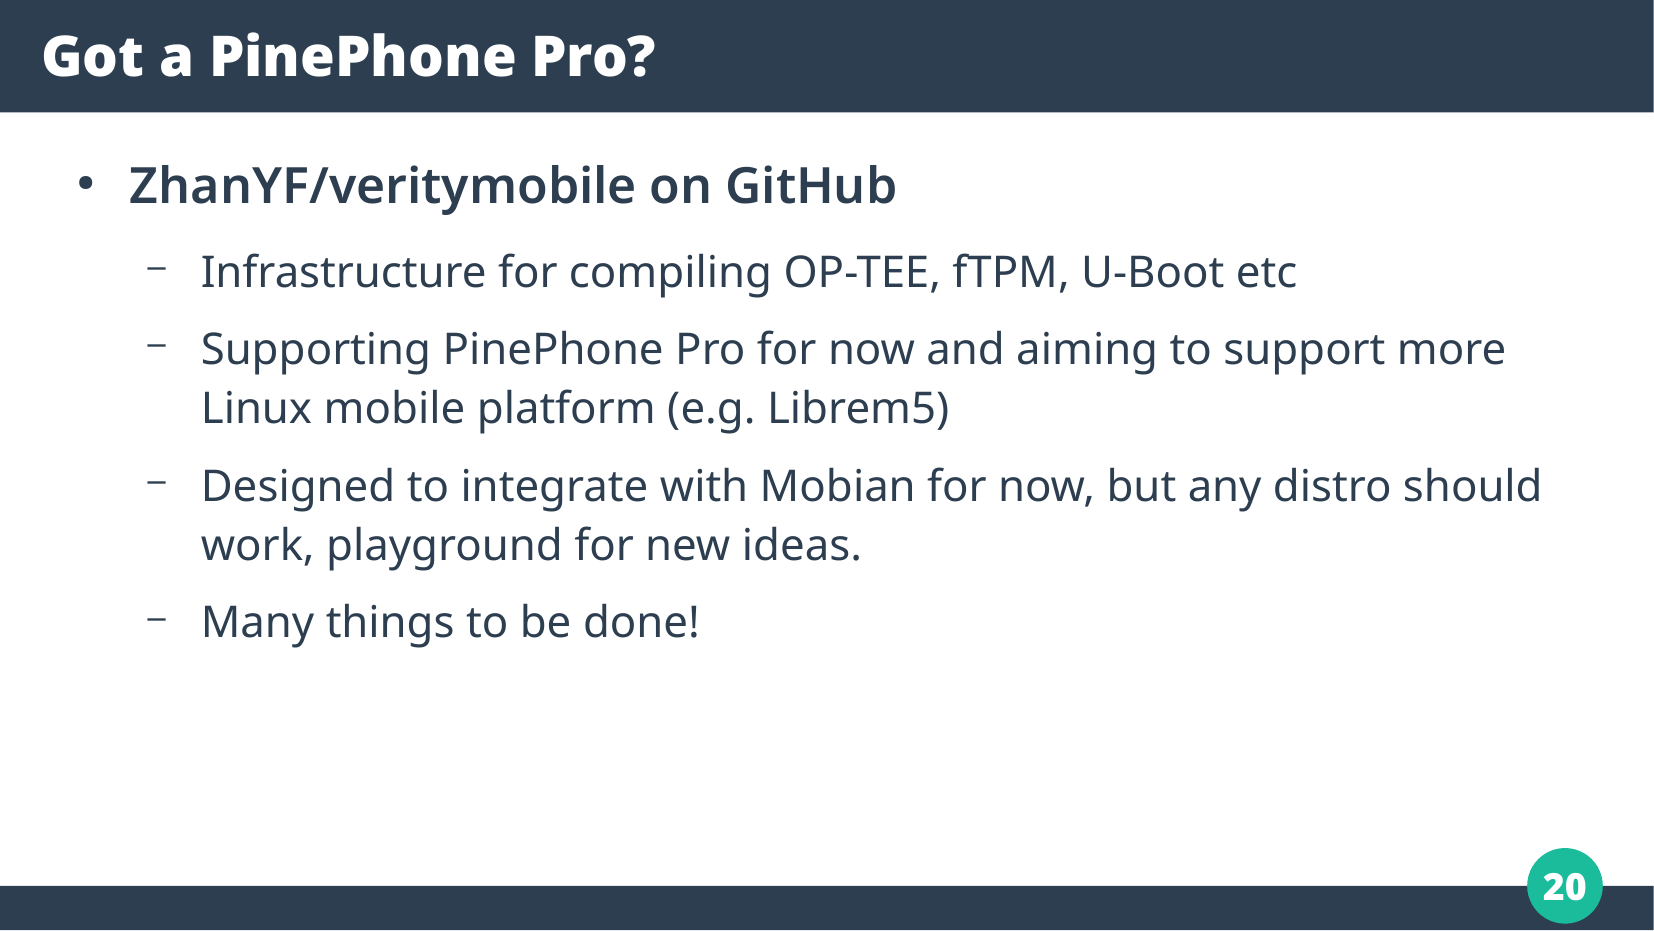

# Got a PinePhone Pro?
ZhanYF/veritymobile on GitHub
Infrastructure for compiling OP-TEE, fTPM, U-Boot etc
Supporting PinePhone Pro for now and aiming to support more Linux mobile platform (e.g. Librem5)
Designed to integrate with Mobian for now, but any distro should work, playground for new ideas.
Many things to be done!